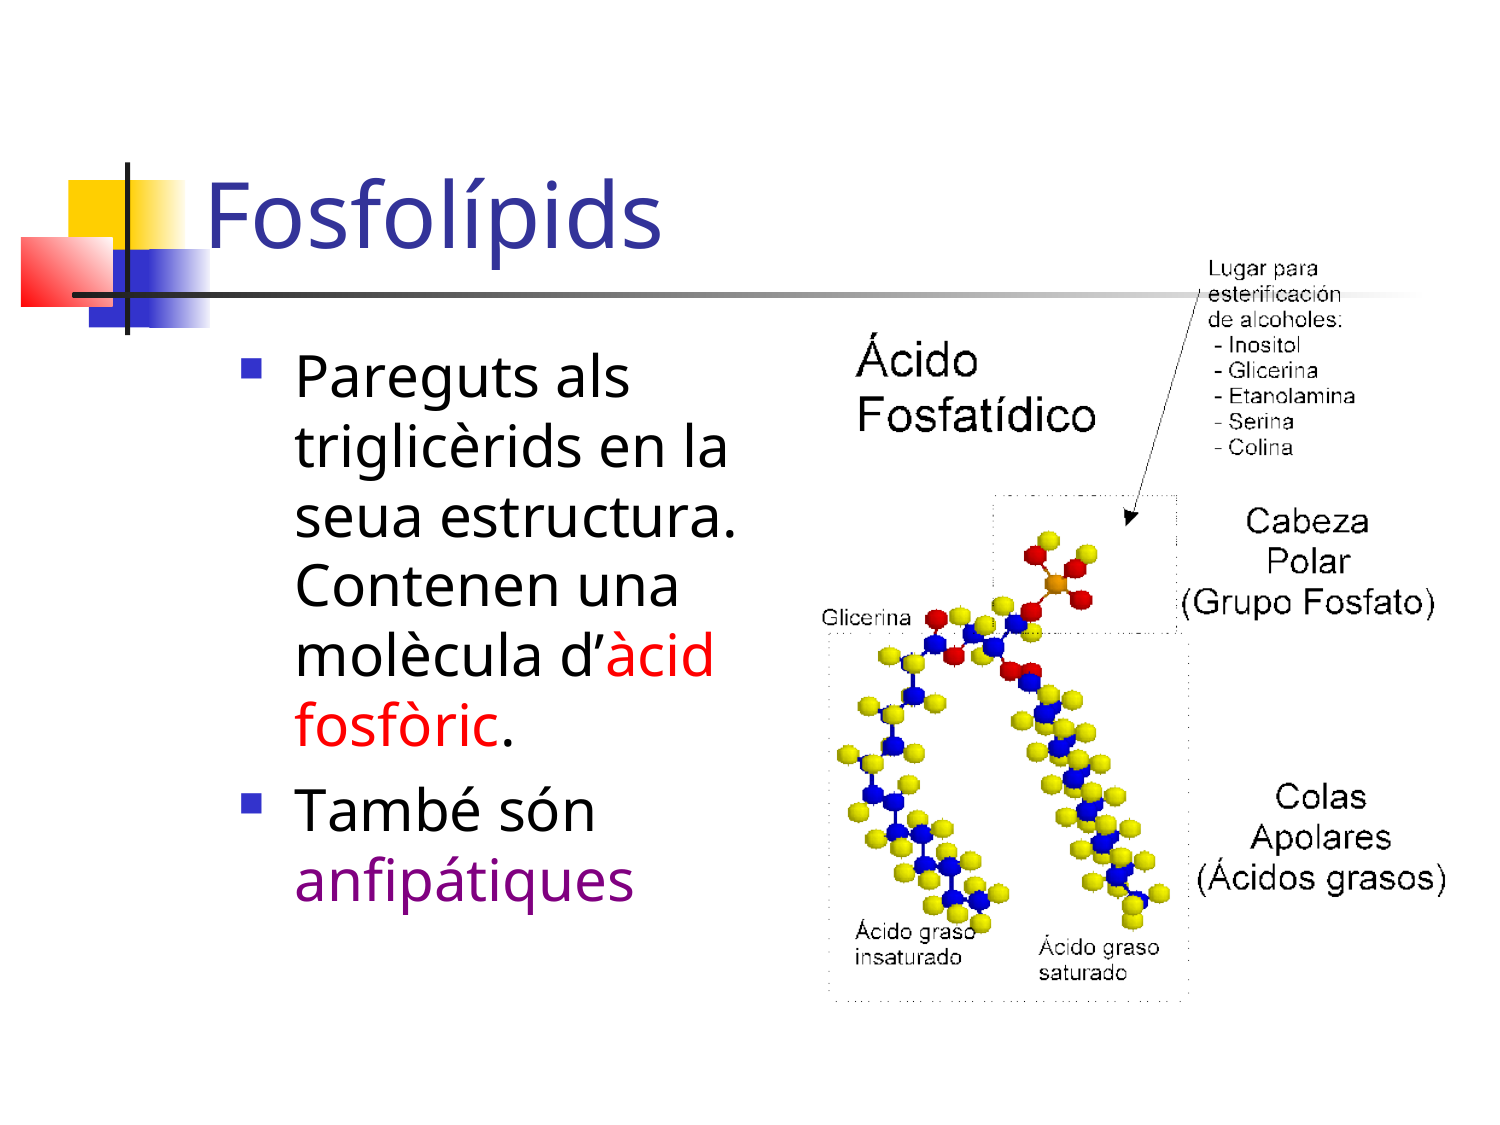

# Fosfolípids
Pareguts als triglicèrids en la seua estructura. Contenen una molècula d’àcid fosfòric.
També són anfipátiques